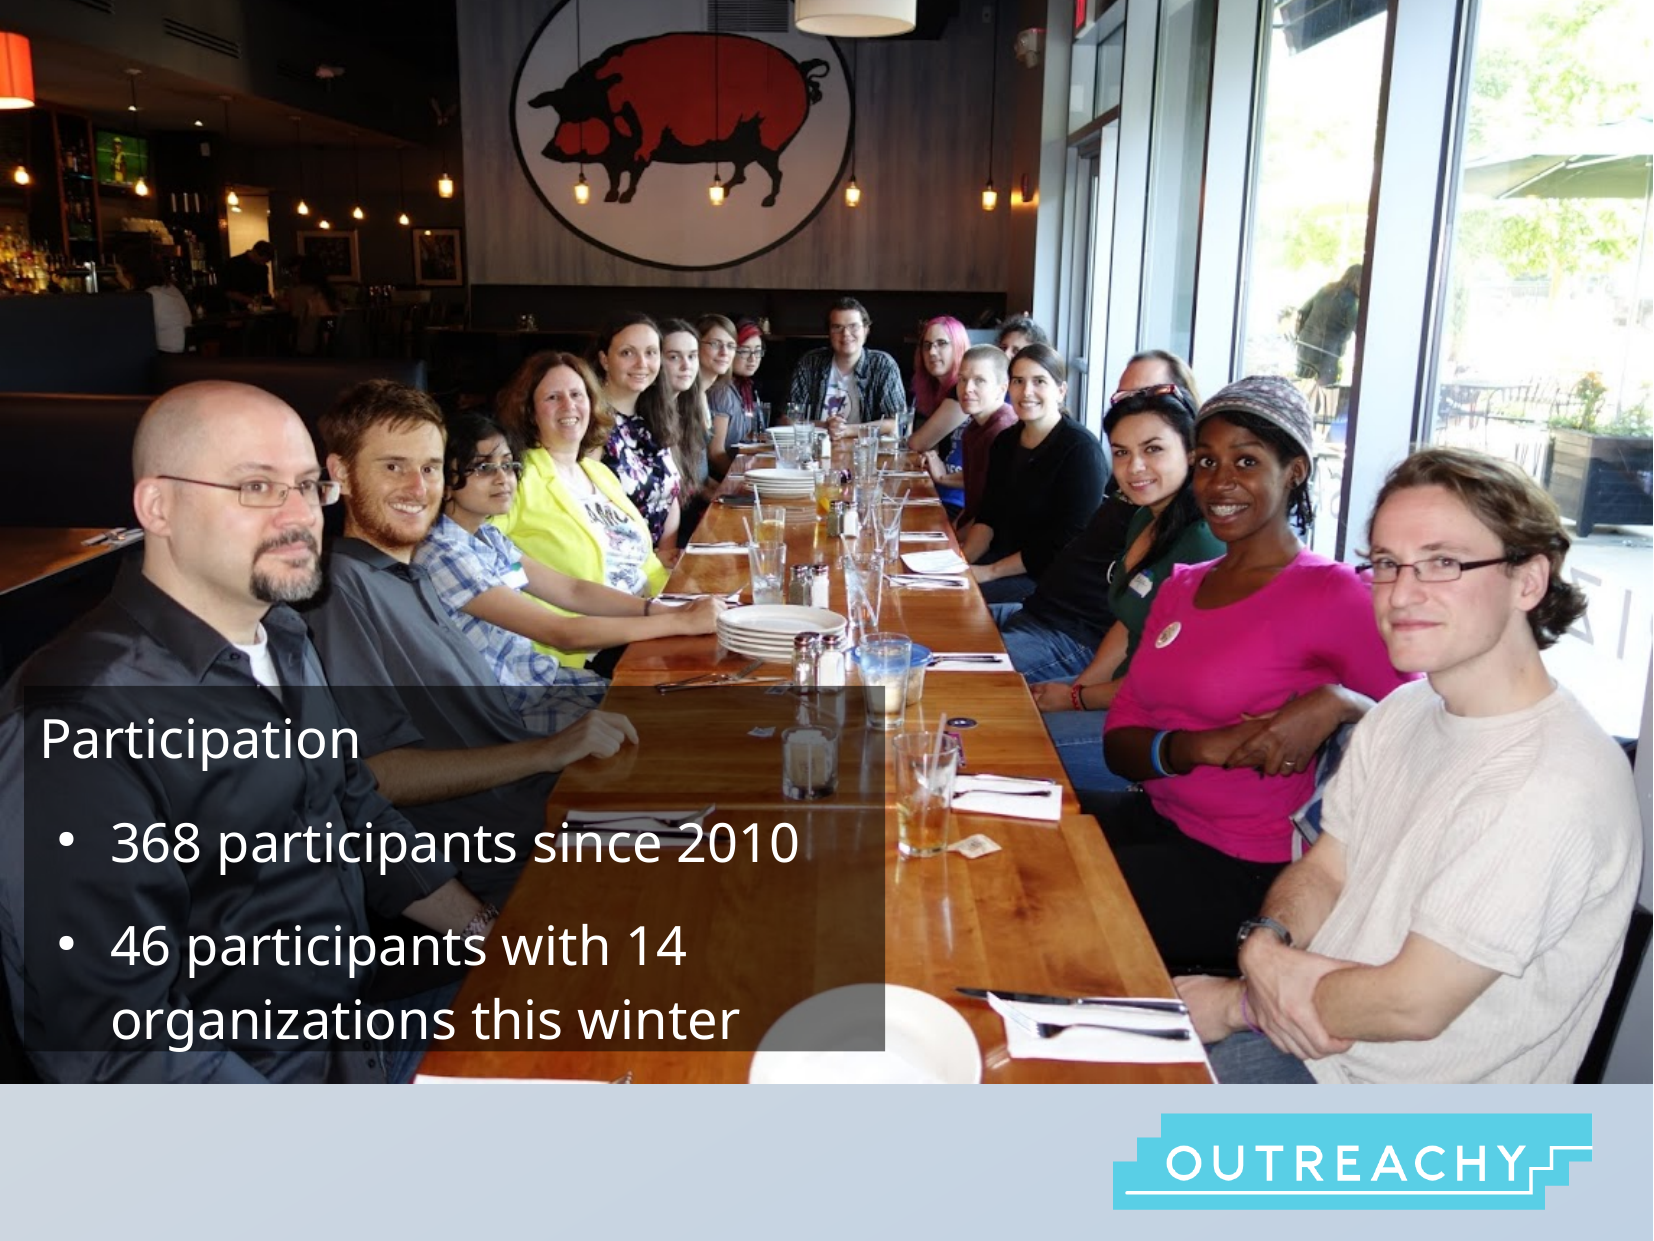

# Participation
368 participants since 2010
46 participants with 14 organizations this winter